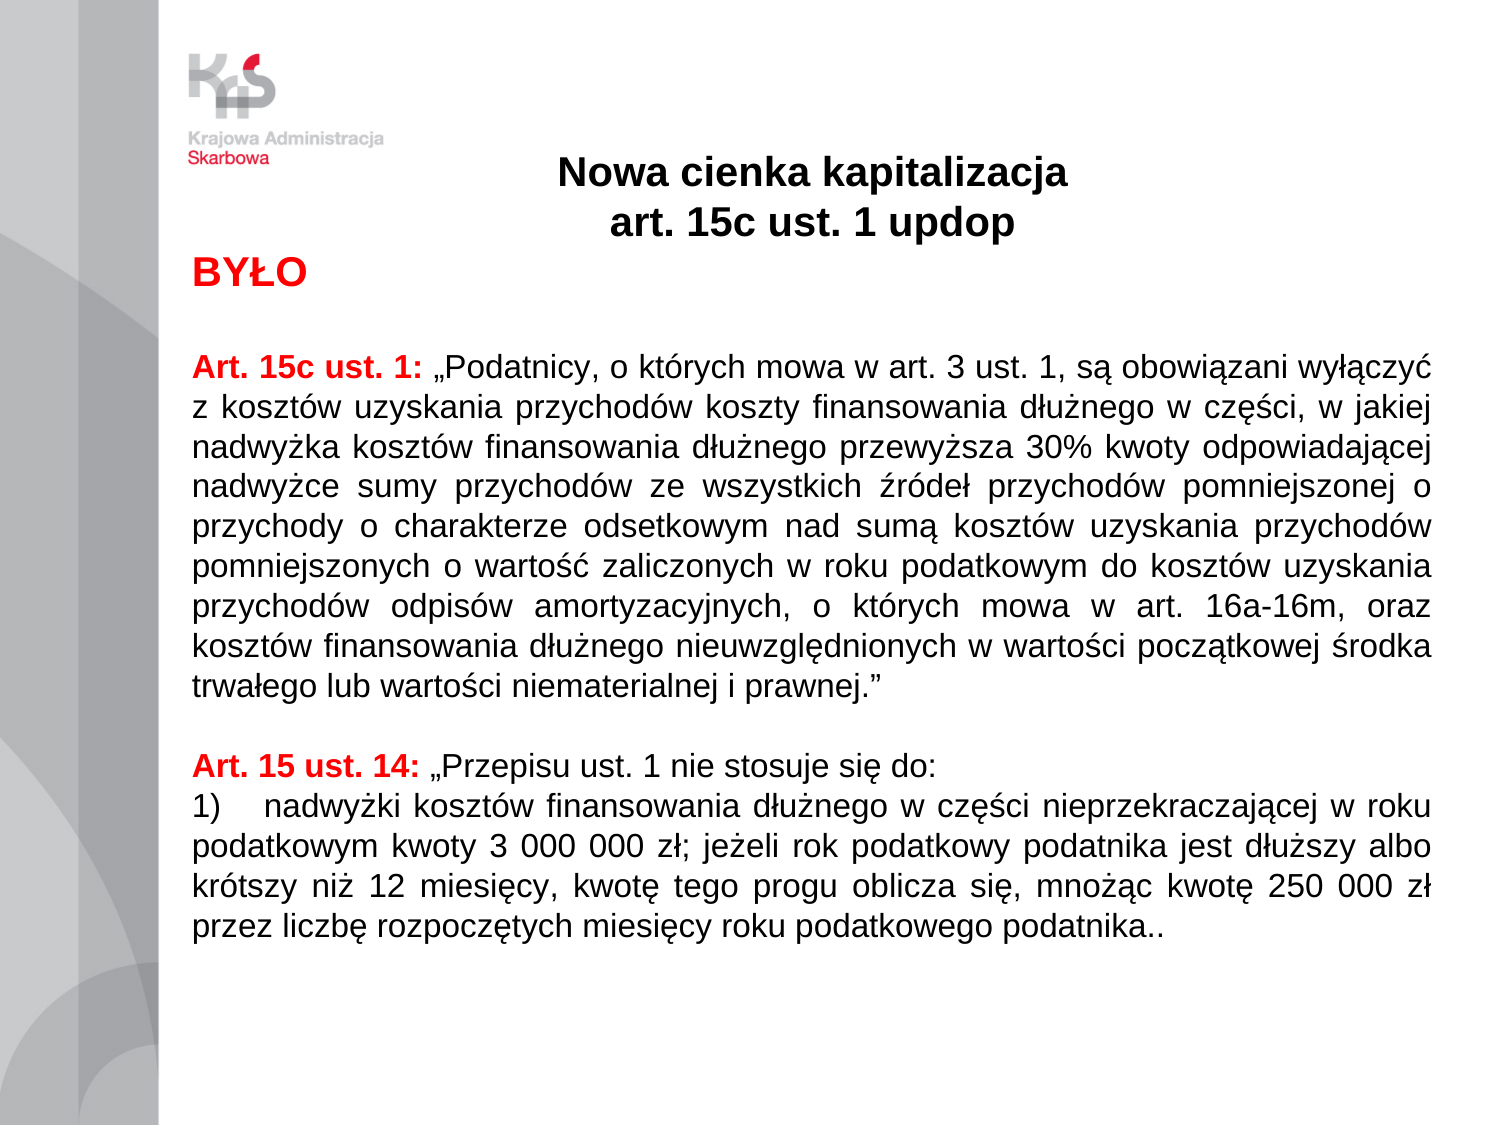

Nowa cienka kapitalizacja
art. 15c ust. 1 updop
BYŁO
Art. 15c ust. 1: „Podatnicy, o których mowa w art. 3 ust. 1, są obowiązani wyłączyć z kosztów uzyskania przychodów koszty finansowania dłużnego w części, w jakiej nadwyżka kosztów finansowania dłużnego przewyższa 30% kwoty odpowiadającej nadwyżce sumy przychodów ze wszystkich źródeł przychodów pomniejszonej o przychody o charakterze odsetkowym nad sumą kosztów uzyskania przychodów pomniejszonych o wartość zaliczonych w roku podatkowym do kosztów uzyskania przychodów odpisów amortyzacyjnych, o których mowa w art. 16a-16m, oraz kosztów finansowania dłużnego nieuwzględnionych w wartości początkowej środka trwałego lub wartości niematerialnej i prawnej.”
Art. 15 ust. 14: „Przepisu ust. 1 nie stosuje się do:
1)	nadwyżki kosztów finansowania dłużnego w części nieprzekraczającej w roku podatkowym kwoty 3 000 000 zł; jeżeli rok podatkowy podatnika jest dłuższy albo krótszy niż 12 miesięcy, kwotę tego progu oblicza się, mnożąc kwotę 250 000 zł przez liczbę rozpoczętych miesięcy roku podatkowego podatnika..